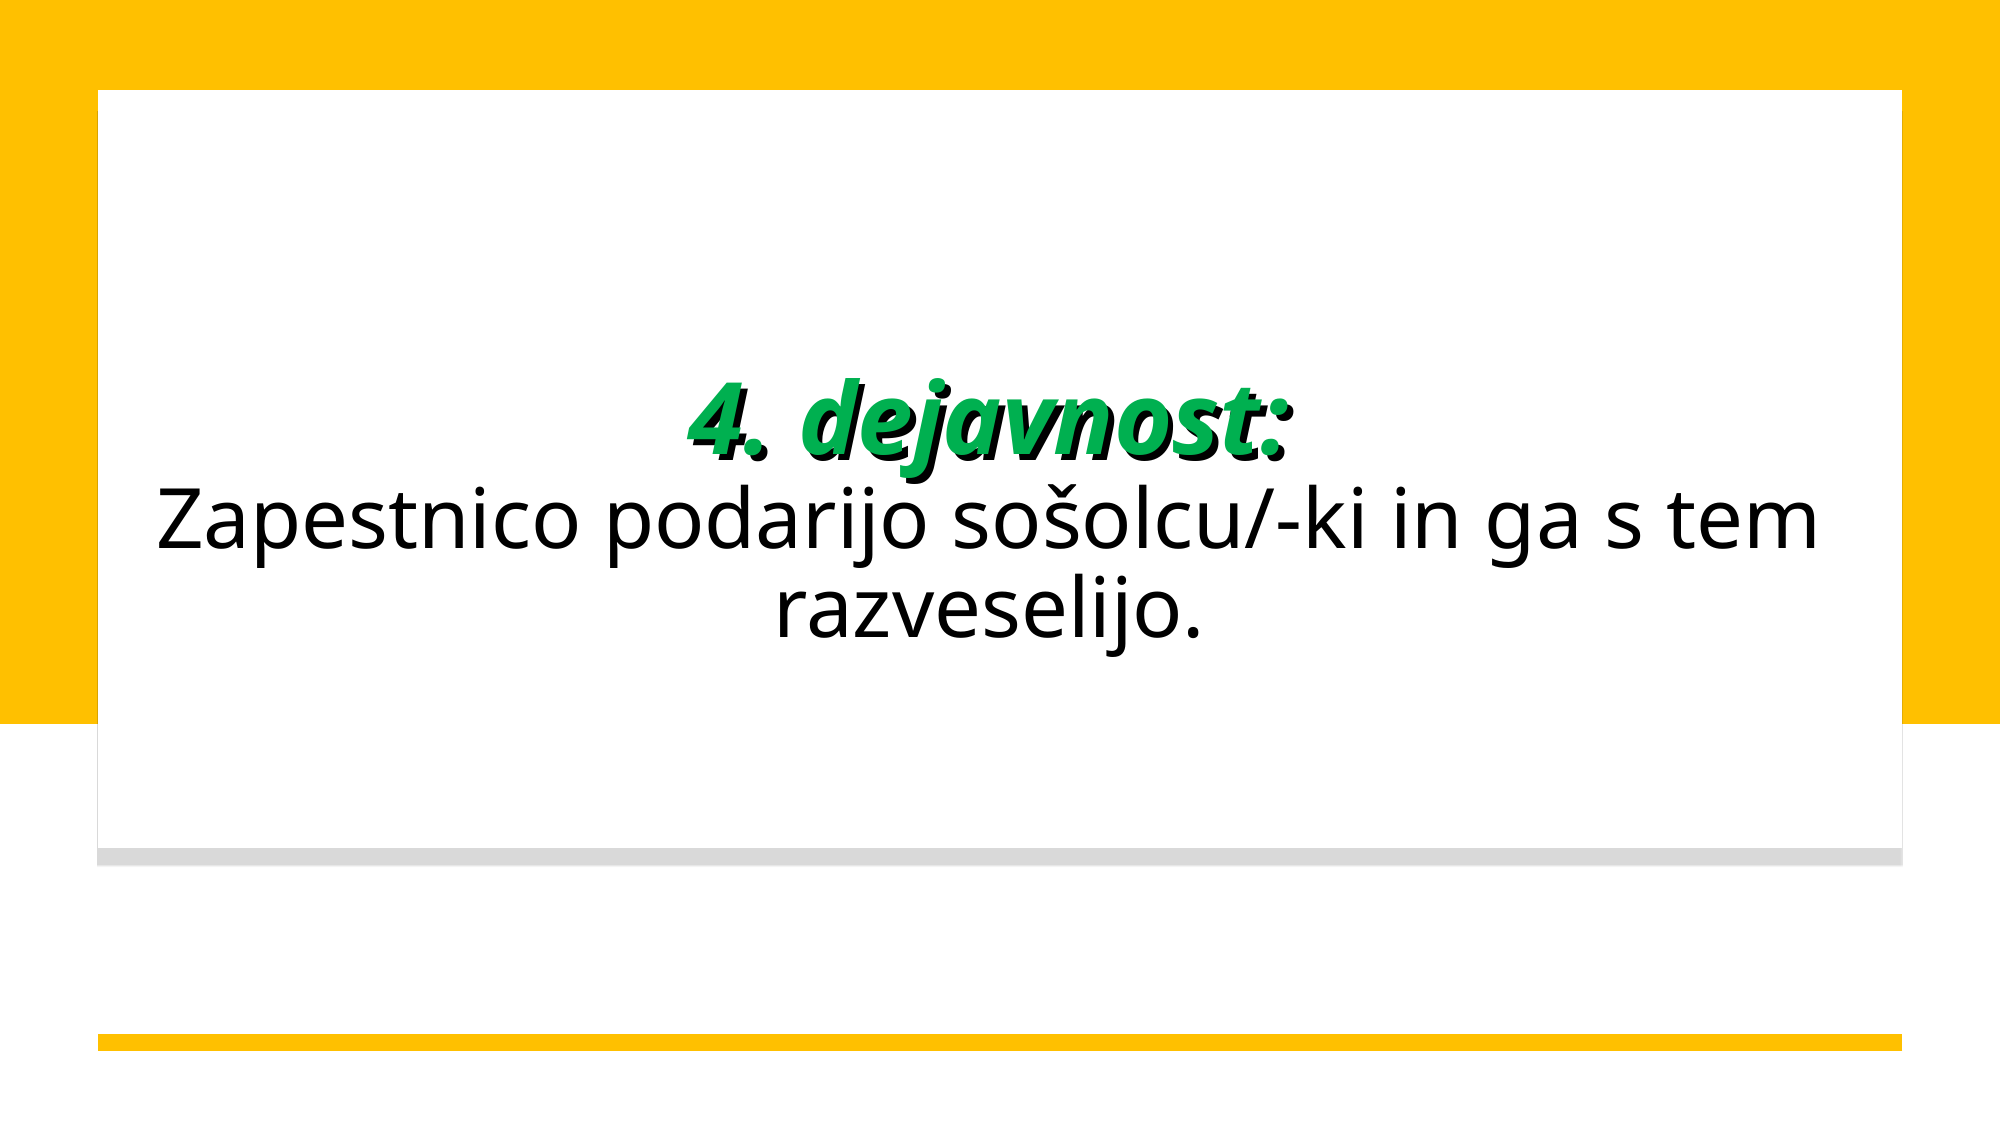

# 4. dejavnost: Zapestnico podarijo sošolcu/-ki in ga s tem razveselijo.